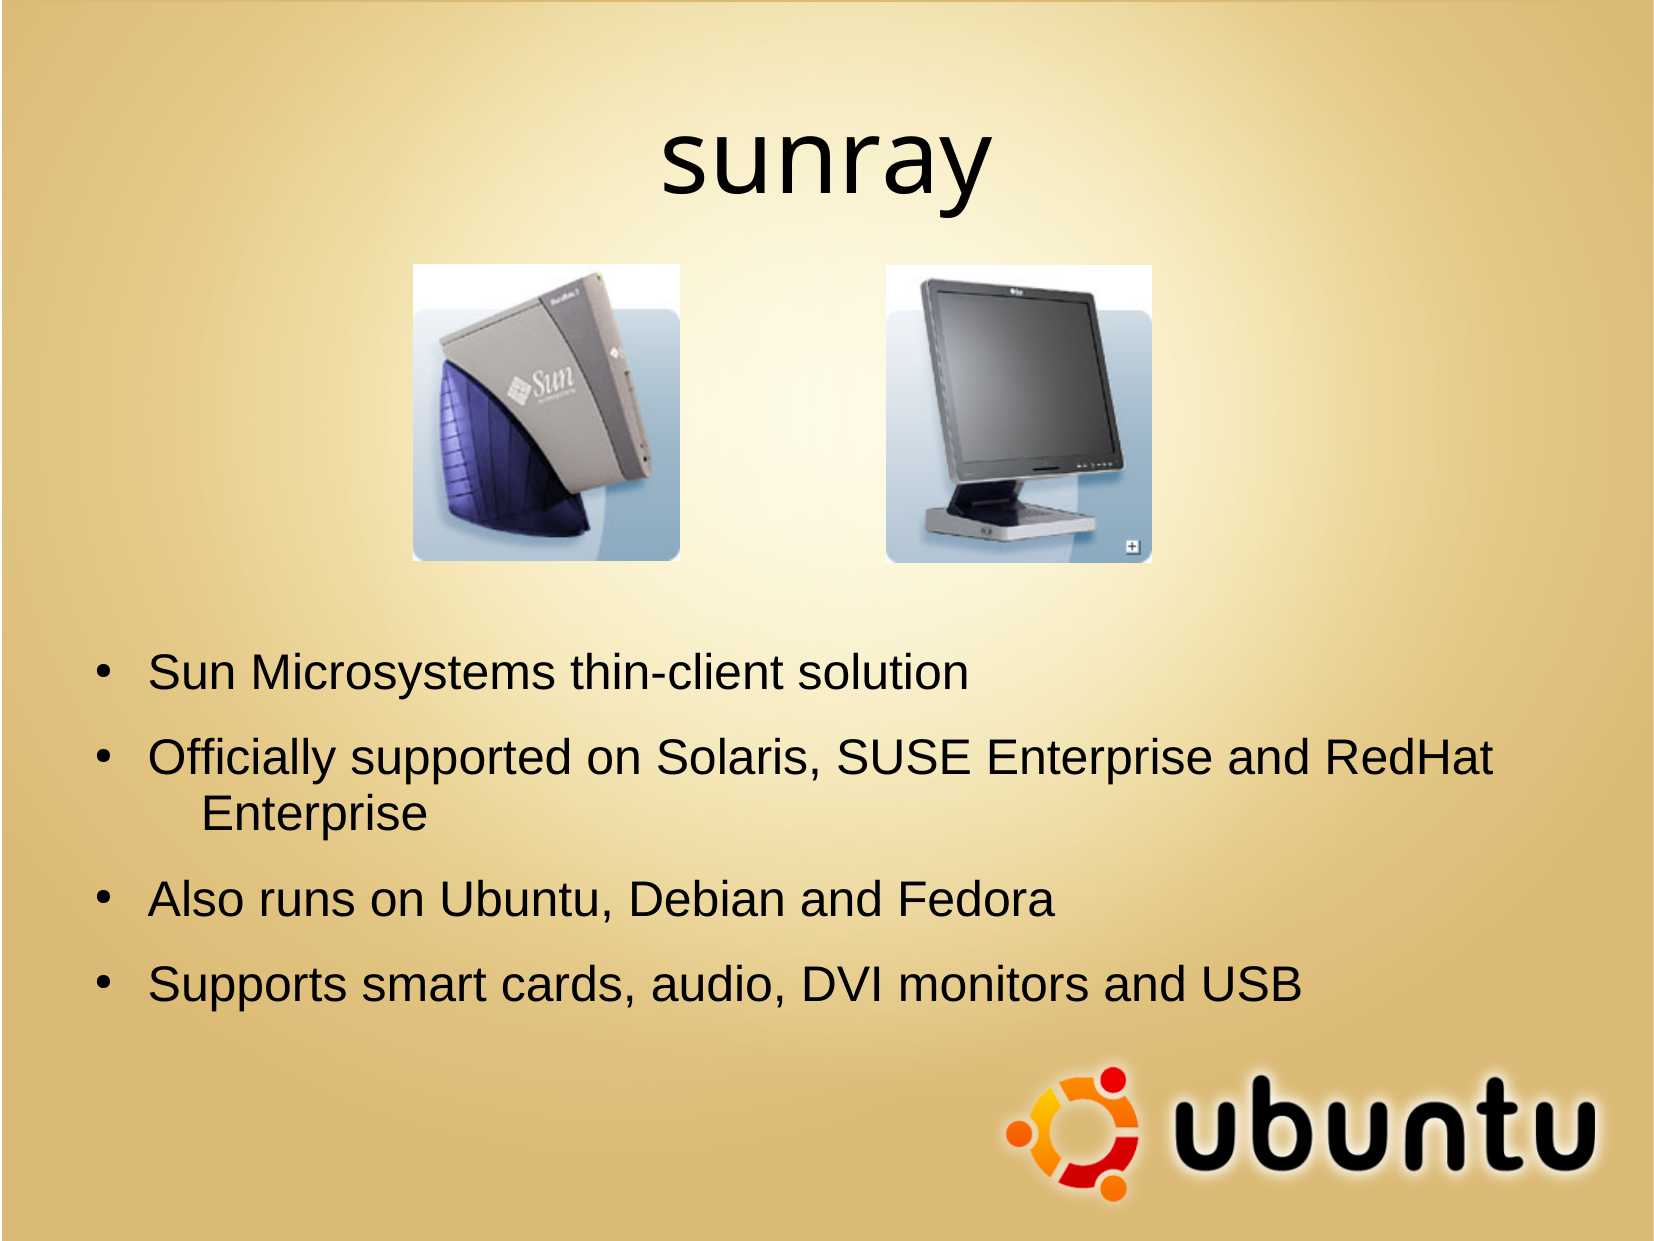

# sunray
Sun Microsystems thin-client solution
Officially supported on Solaris, SUSE Enterprise and RedHat Enterprise
Also runs on Ubuntu, Debian and Fedora
Supports smart cards, audio, DVI monitors and USB